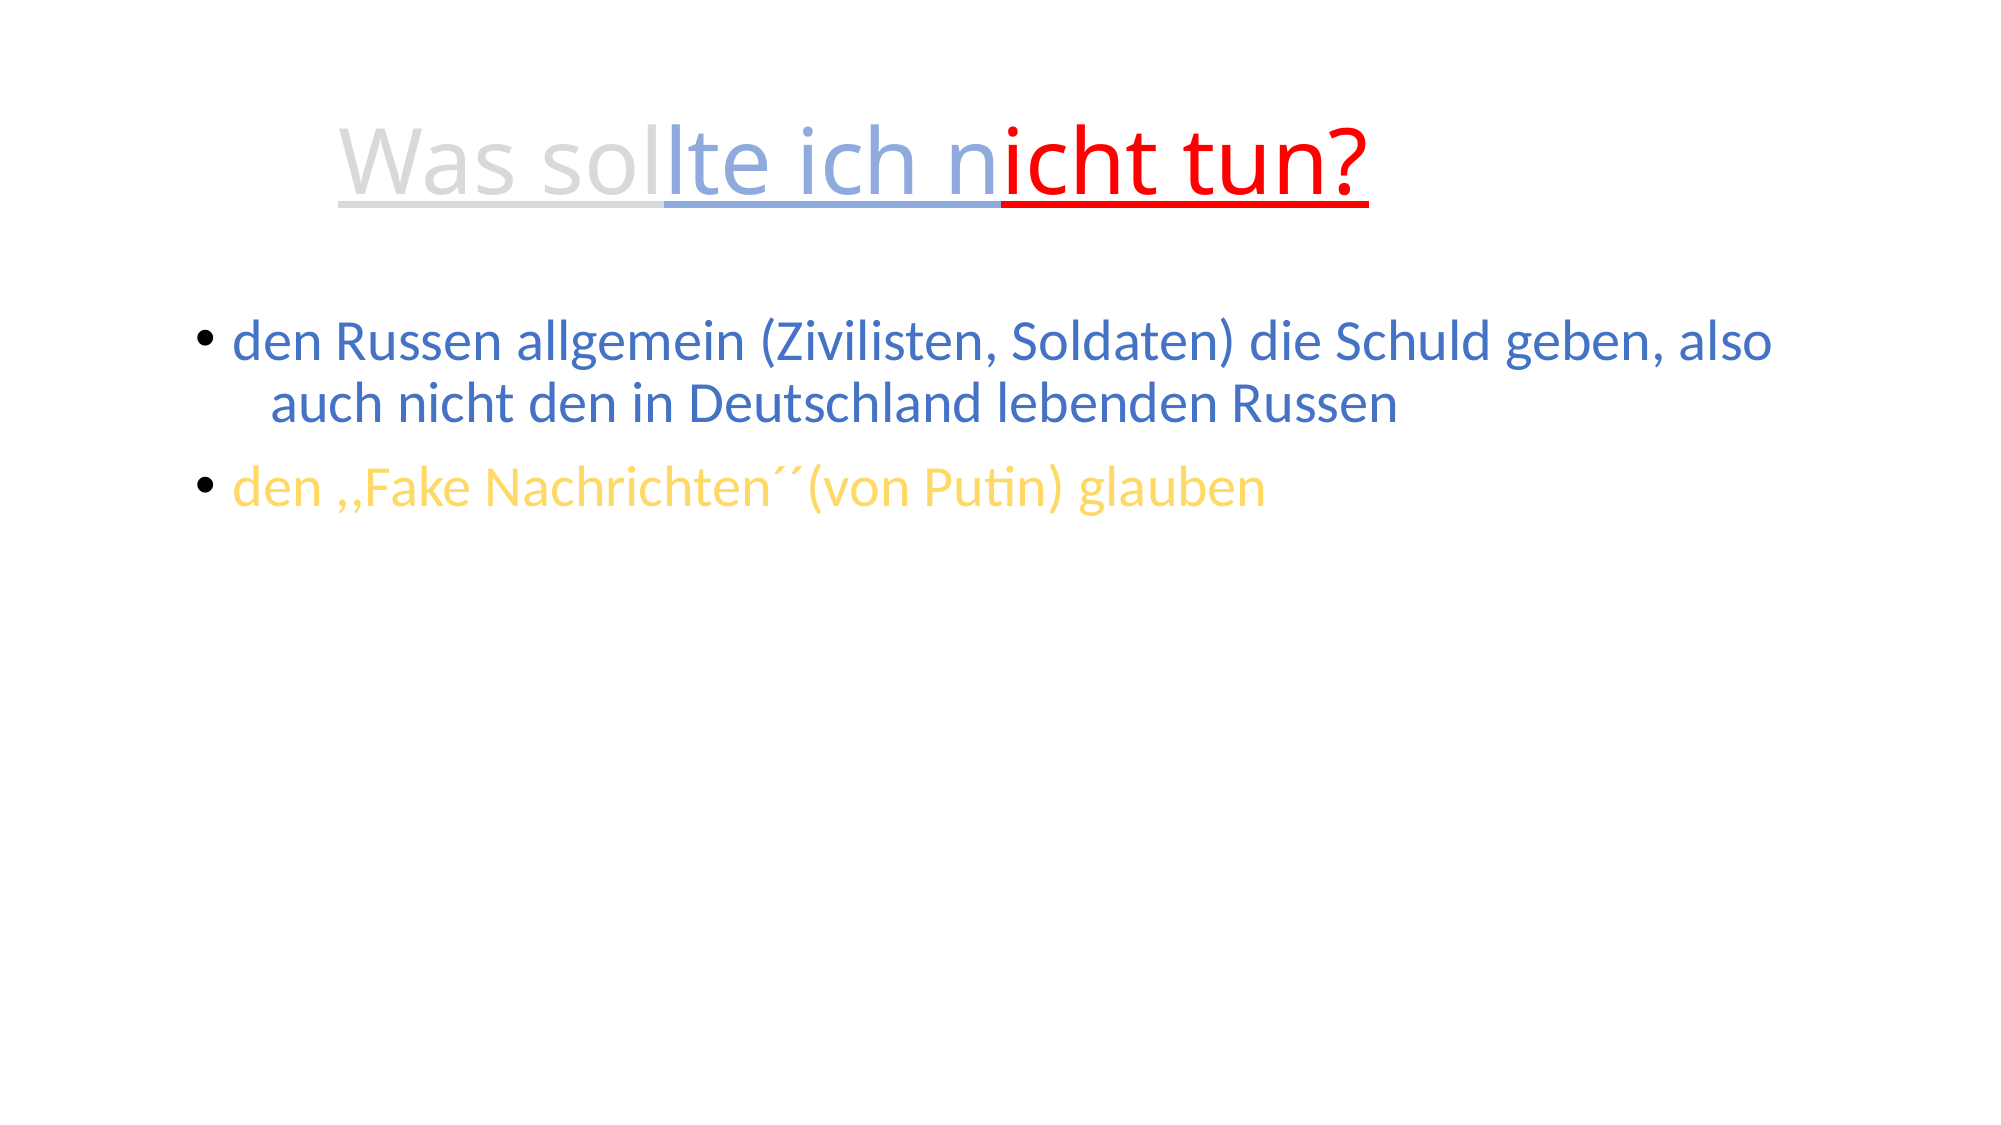

# Was sollte ich nicht tun?
den Russen allgemein (Zivilisten, Soldaten) die Schuld geben, also auch nicht den in Deutschland lebenden Russen
den ,,Fake Nachrichten´´(von Putin) glauben